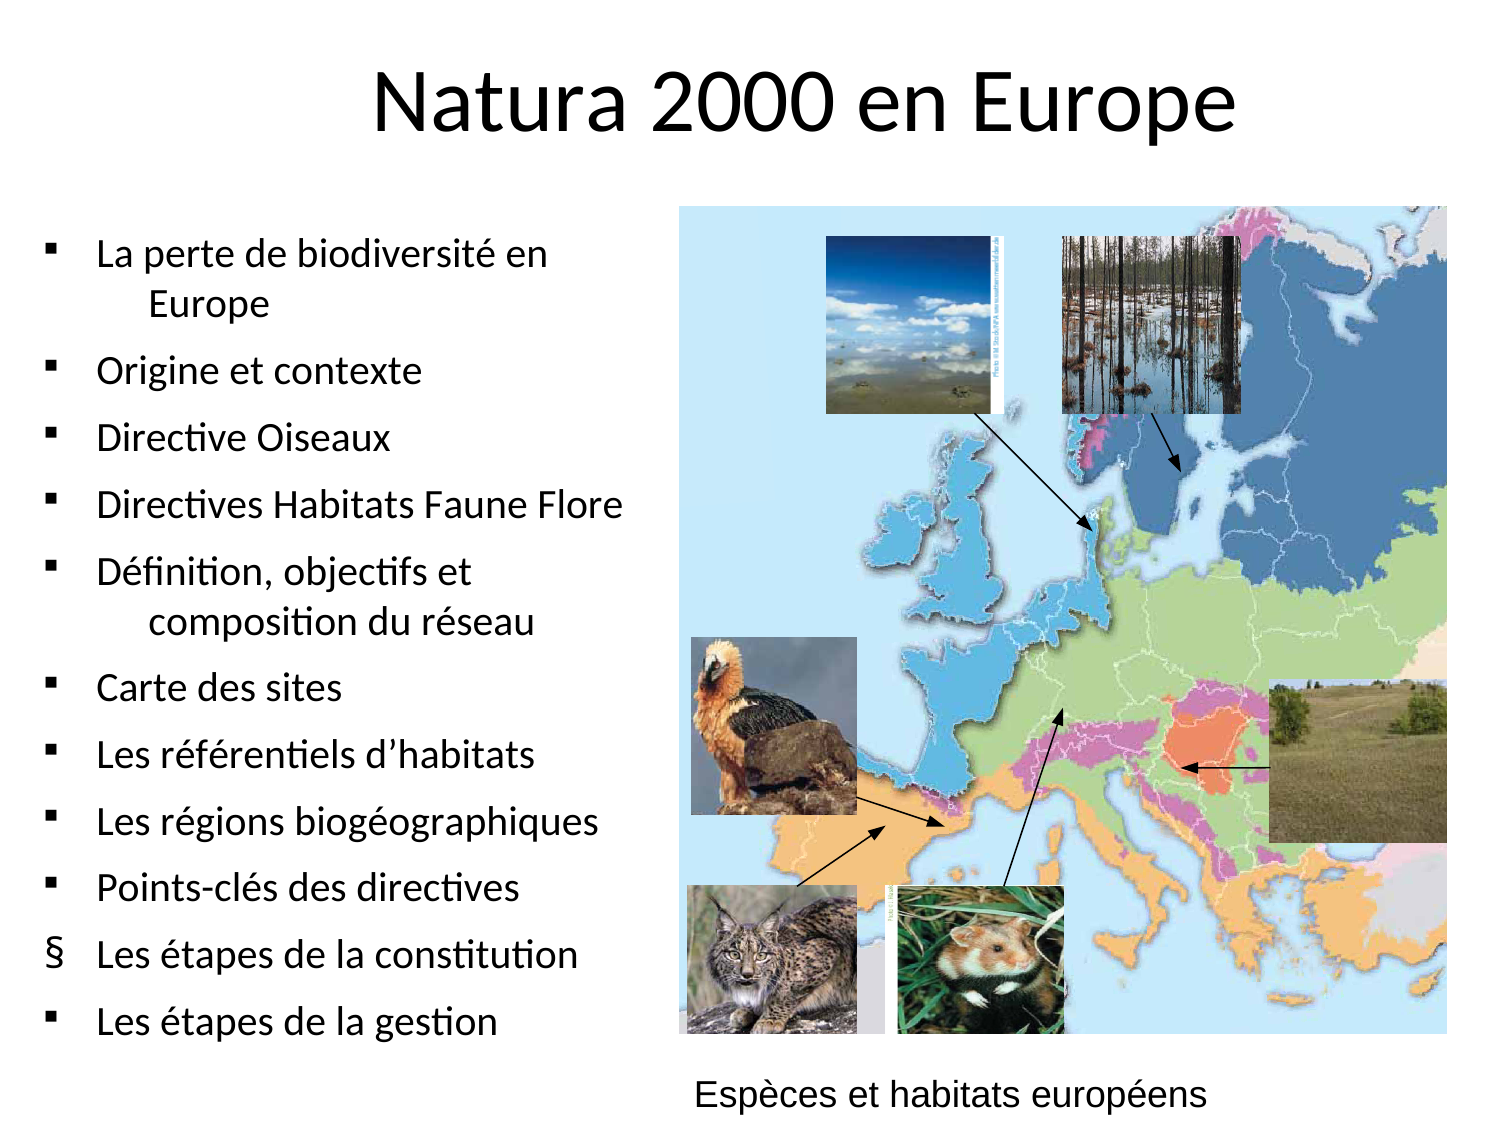

# Natura 2000 en Europe
La perte de biodiversité en Europe
Origine et contexte
Directive Oiseaux
Directives Habitats Faune Flore
Définition, objectifs et composition du réseau
Carte des sites
Les référentiels d’habitats
Les régions biogéographiques
Points-clés des directives
Les étapes de la constitution
Les étapes de la gestion
Espèces et habitats européens